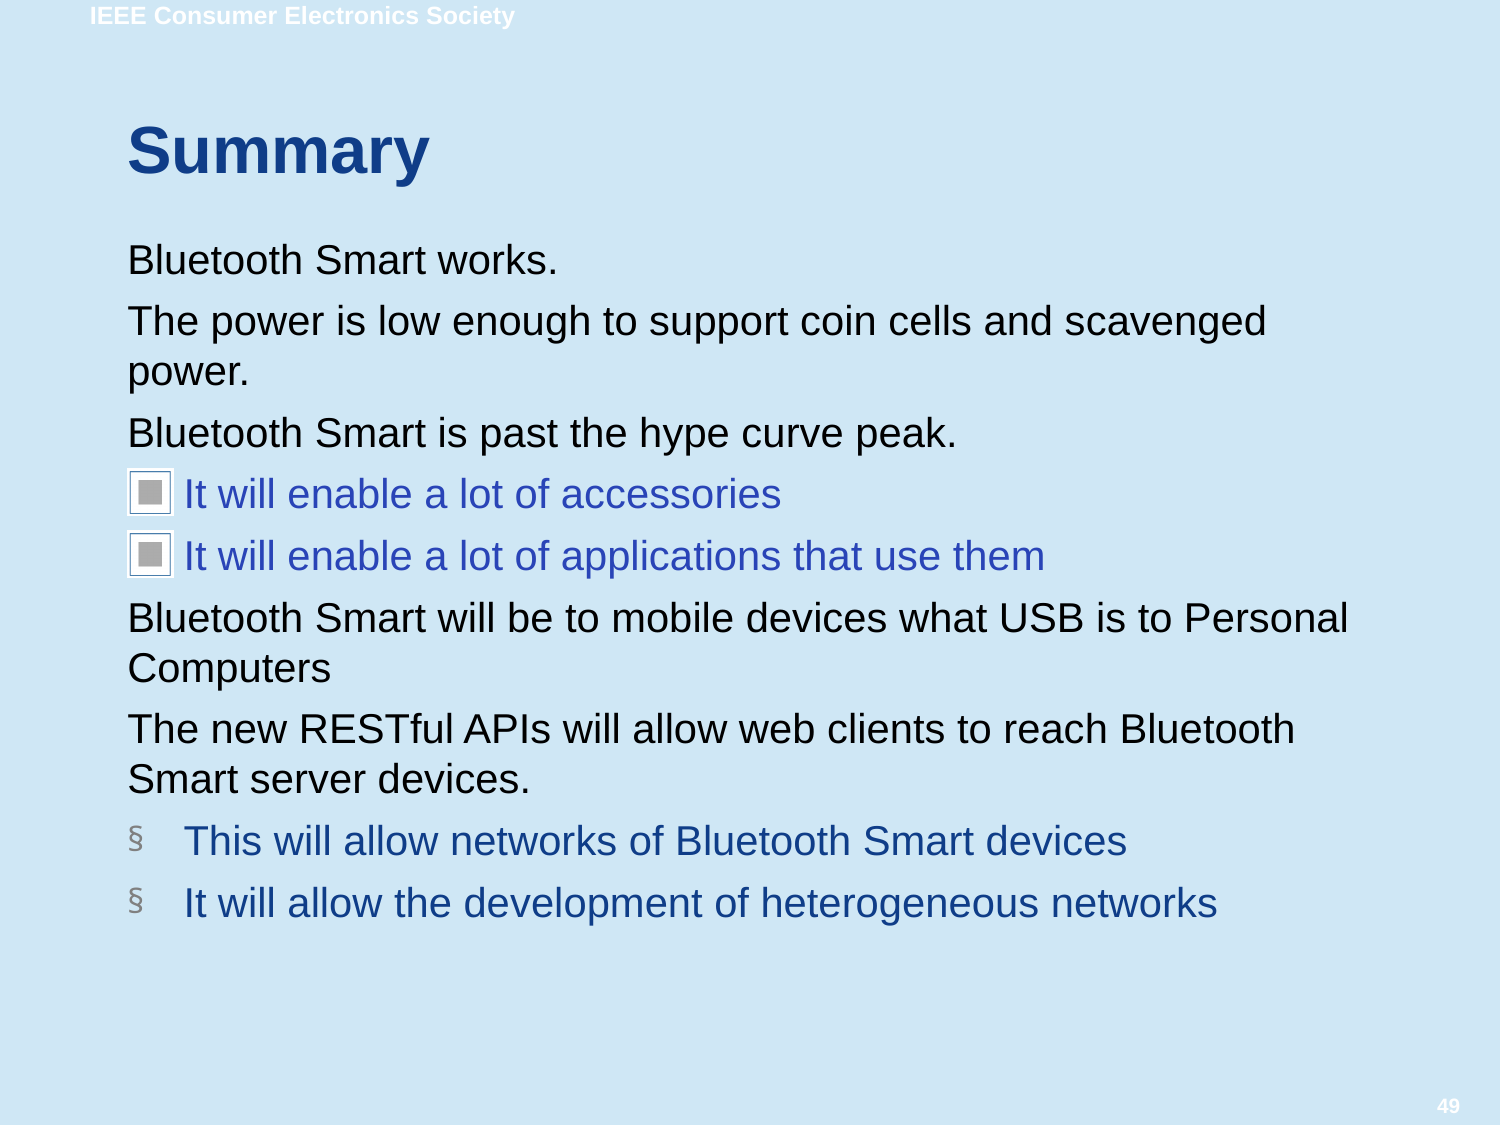

# Summary
Bluetooth Smart works.
The power is low enough to support coin cells and scavenged power.
Bluetooth Smart is past the hype curve peak.
It will enable a lot of accessories
It will enable a lot of applications that use them
Bluetooth Smart will be to mobile devices what USB is to Personal Computers
The new RESTful APIs will allow web clients to reach Bluetooth Smart server devices.
This will allow networks of Bluetooth Smart devices
It will allow the development of heterogeneous networks